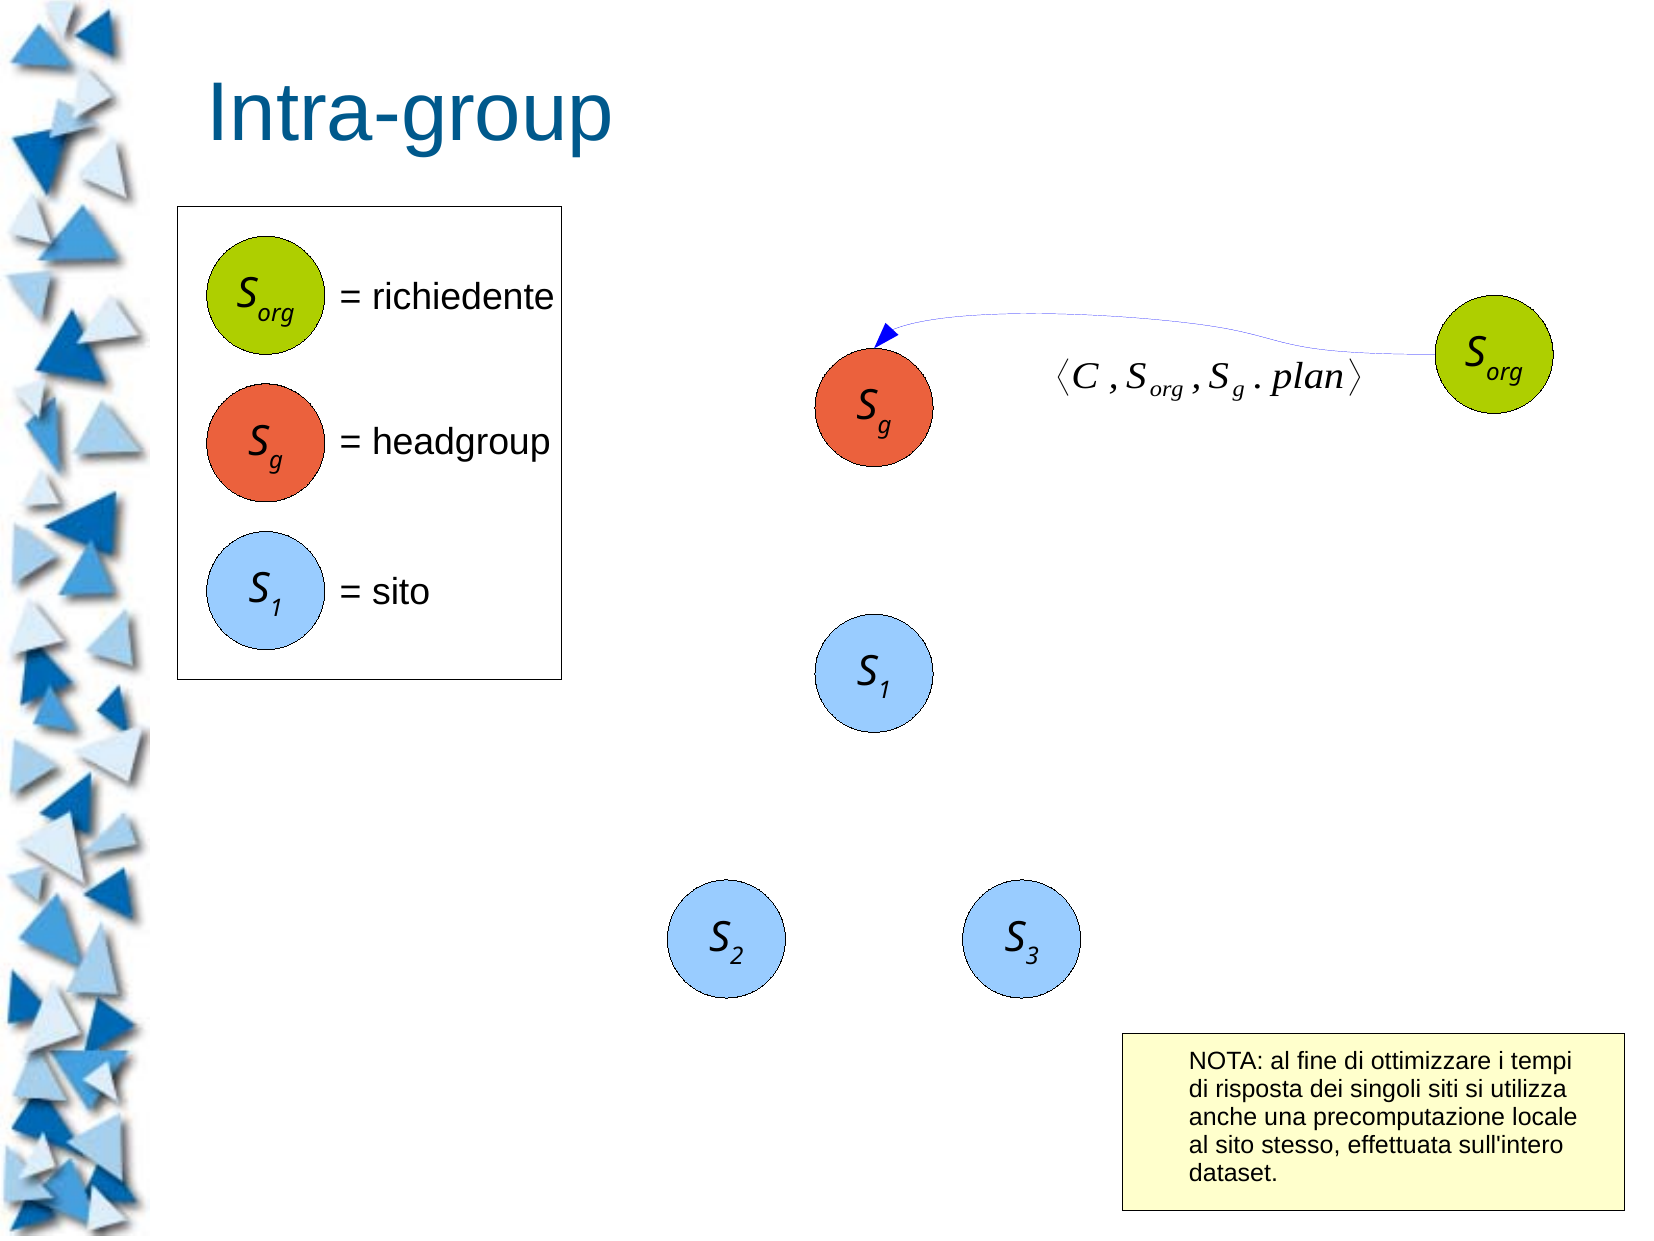

# Intra-group
Sorg
= richiedente
Sorg
Sg
Sg
= headgroup
S1
= sito
S1
S2
S3
NOTA: al fine di ottimizzare i tempi di risposta dei singoli siti si utilizza anche una precomputazione locale al sito stesso, effettuata sull'intero dataset.